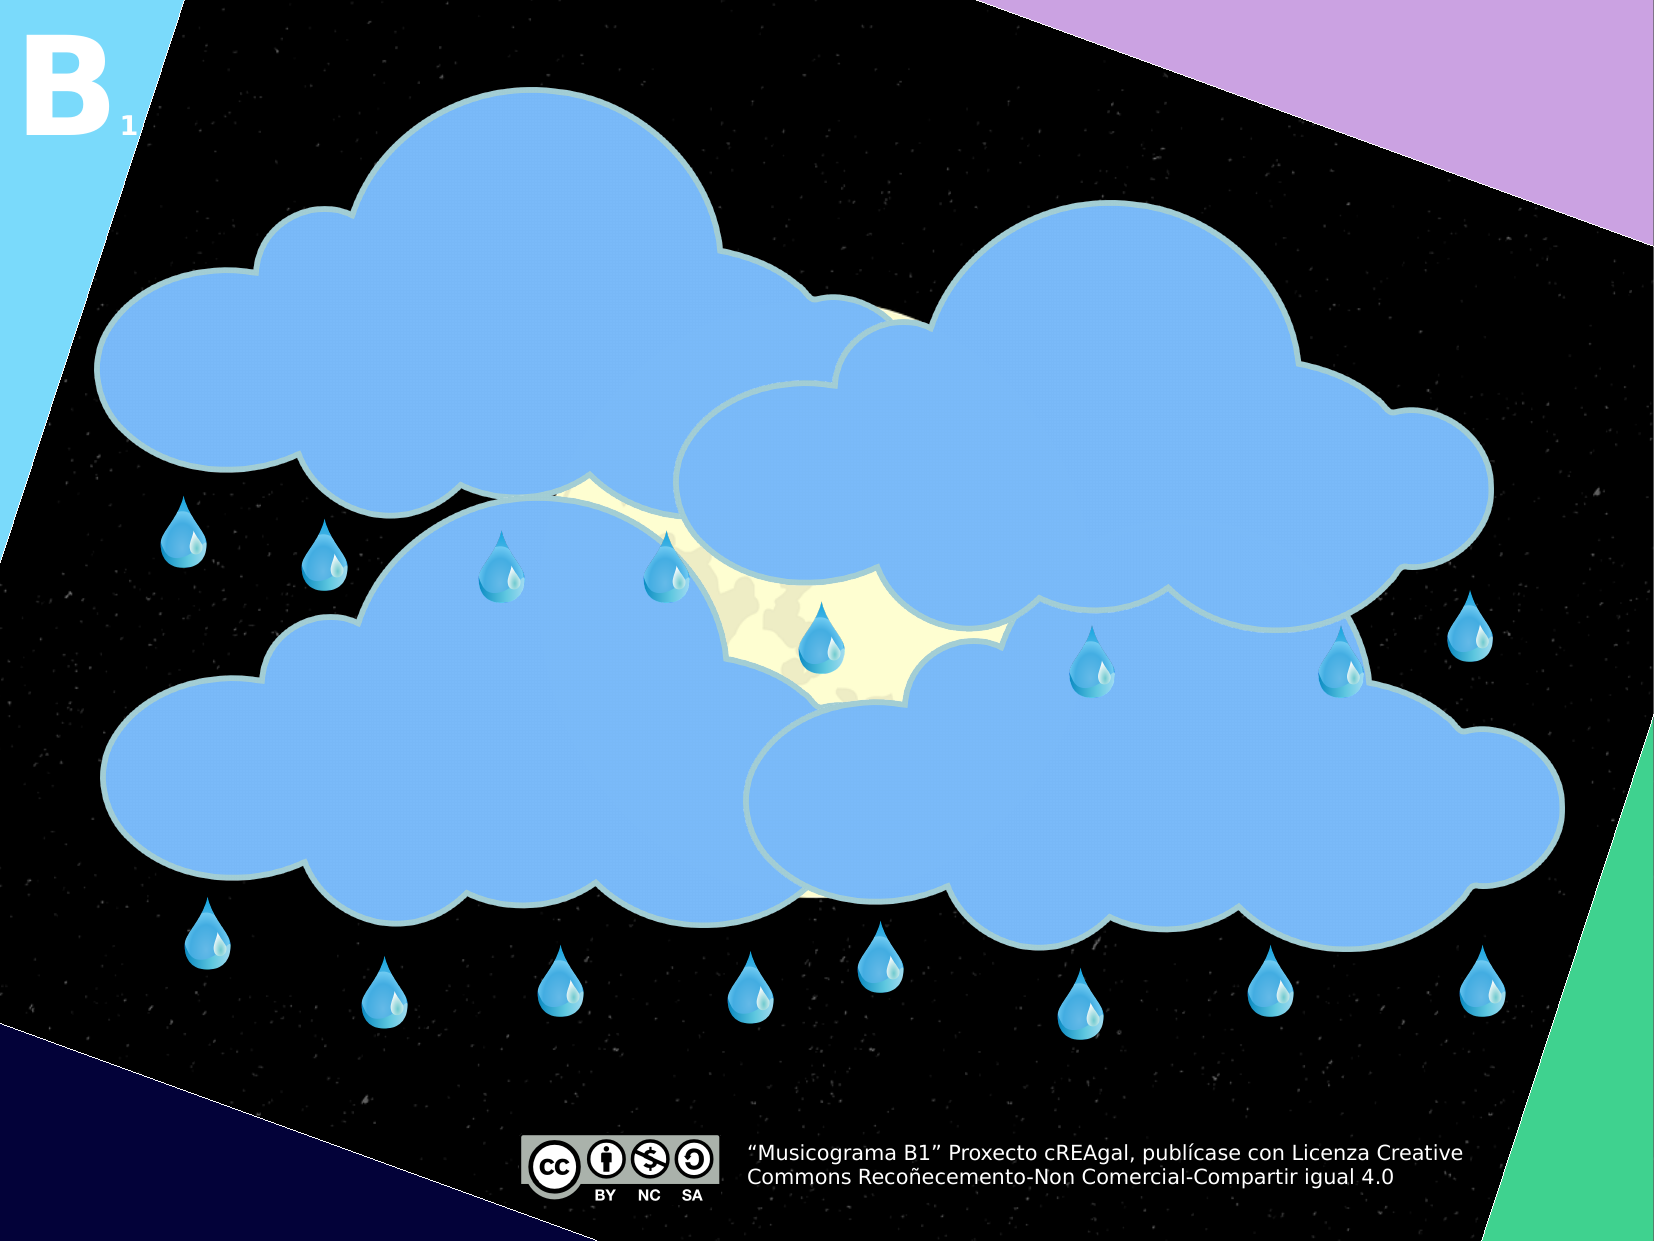

B1
“Musicograma B1” Proxecto cREAgal, publícase con Licenza Creative Commons Recoñecemento-Non Comercial-Compartir igual 4.0